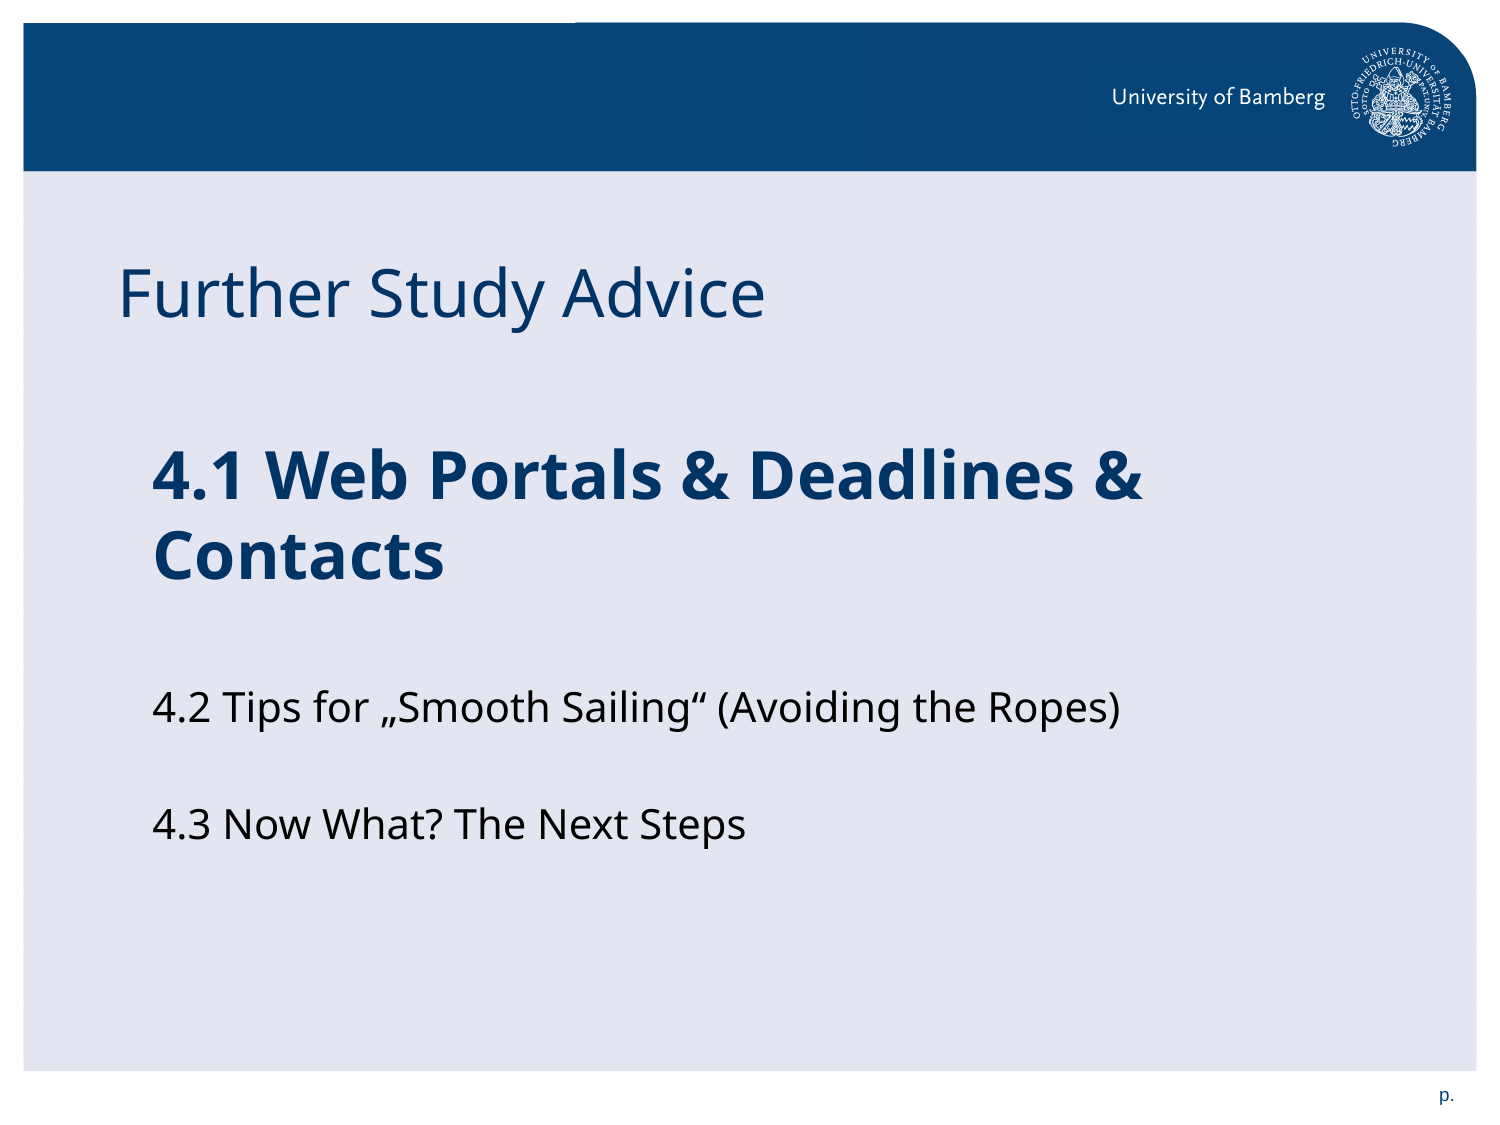

Further Study Advice
# 4.1 Web Portals & Deadlines & Contacts
4.2 Tips for „Smooth Sailing“ (Avoiding the Ropes)
4.3 Now What? The Next Steps